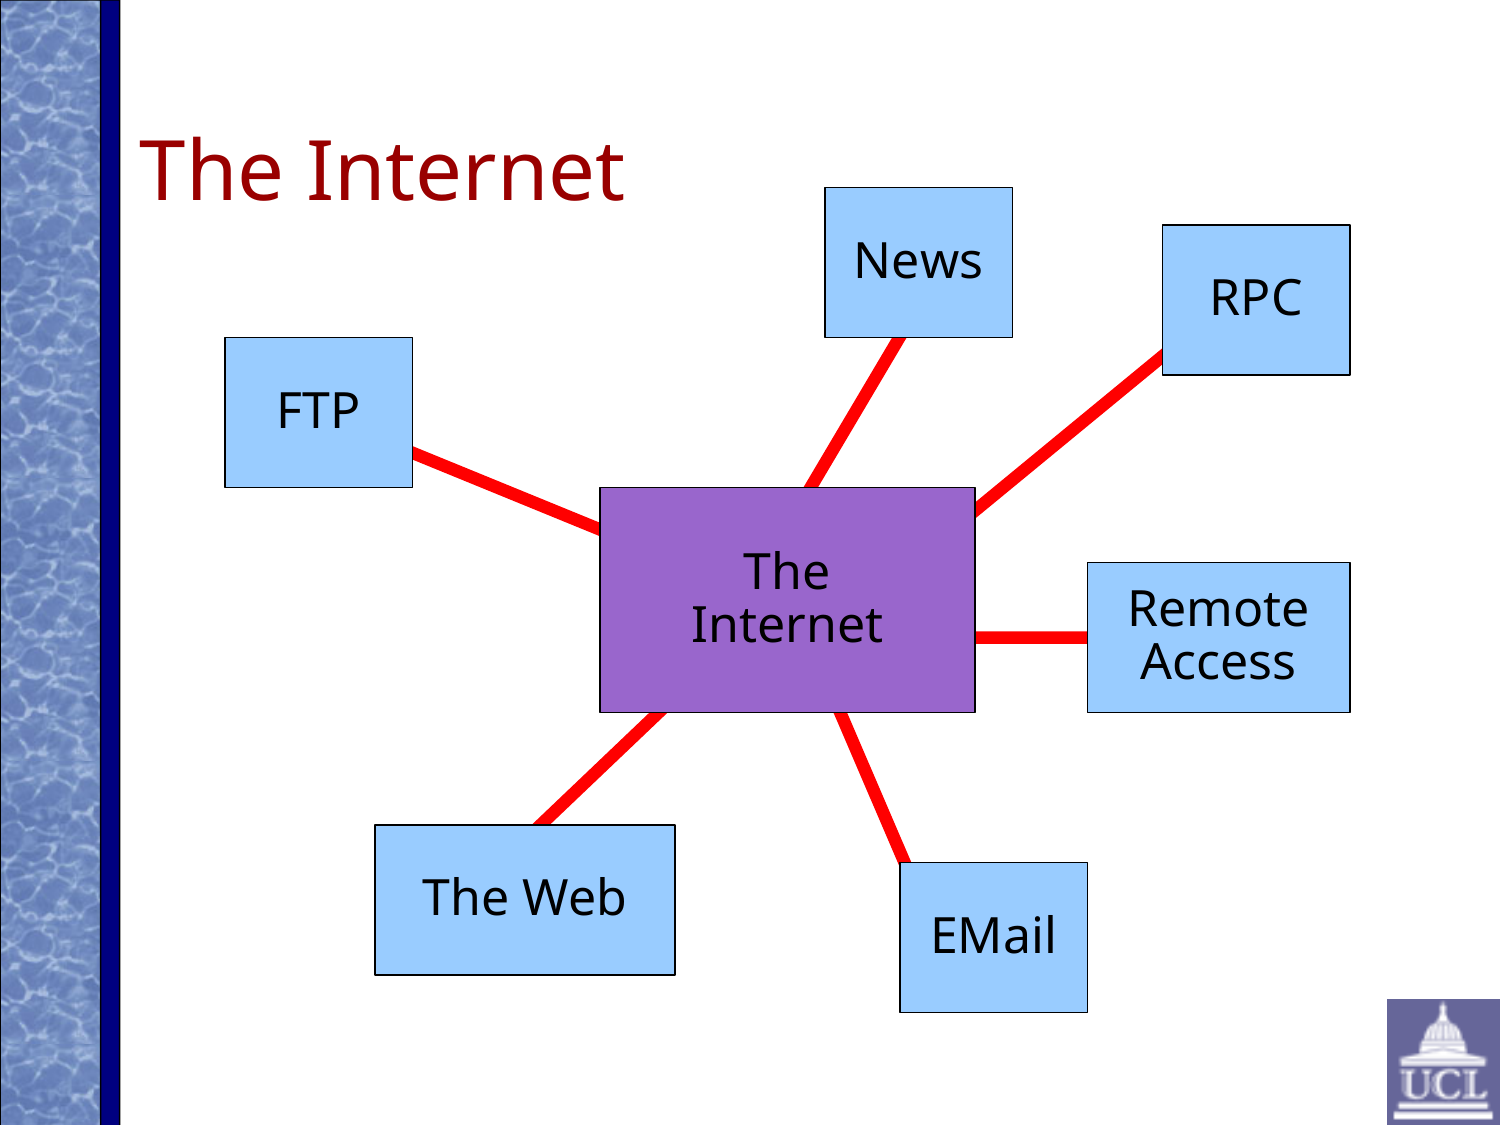

# The Internet
News
RPC
FTP
The
Internet
Remote
Access
The Web
EMail